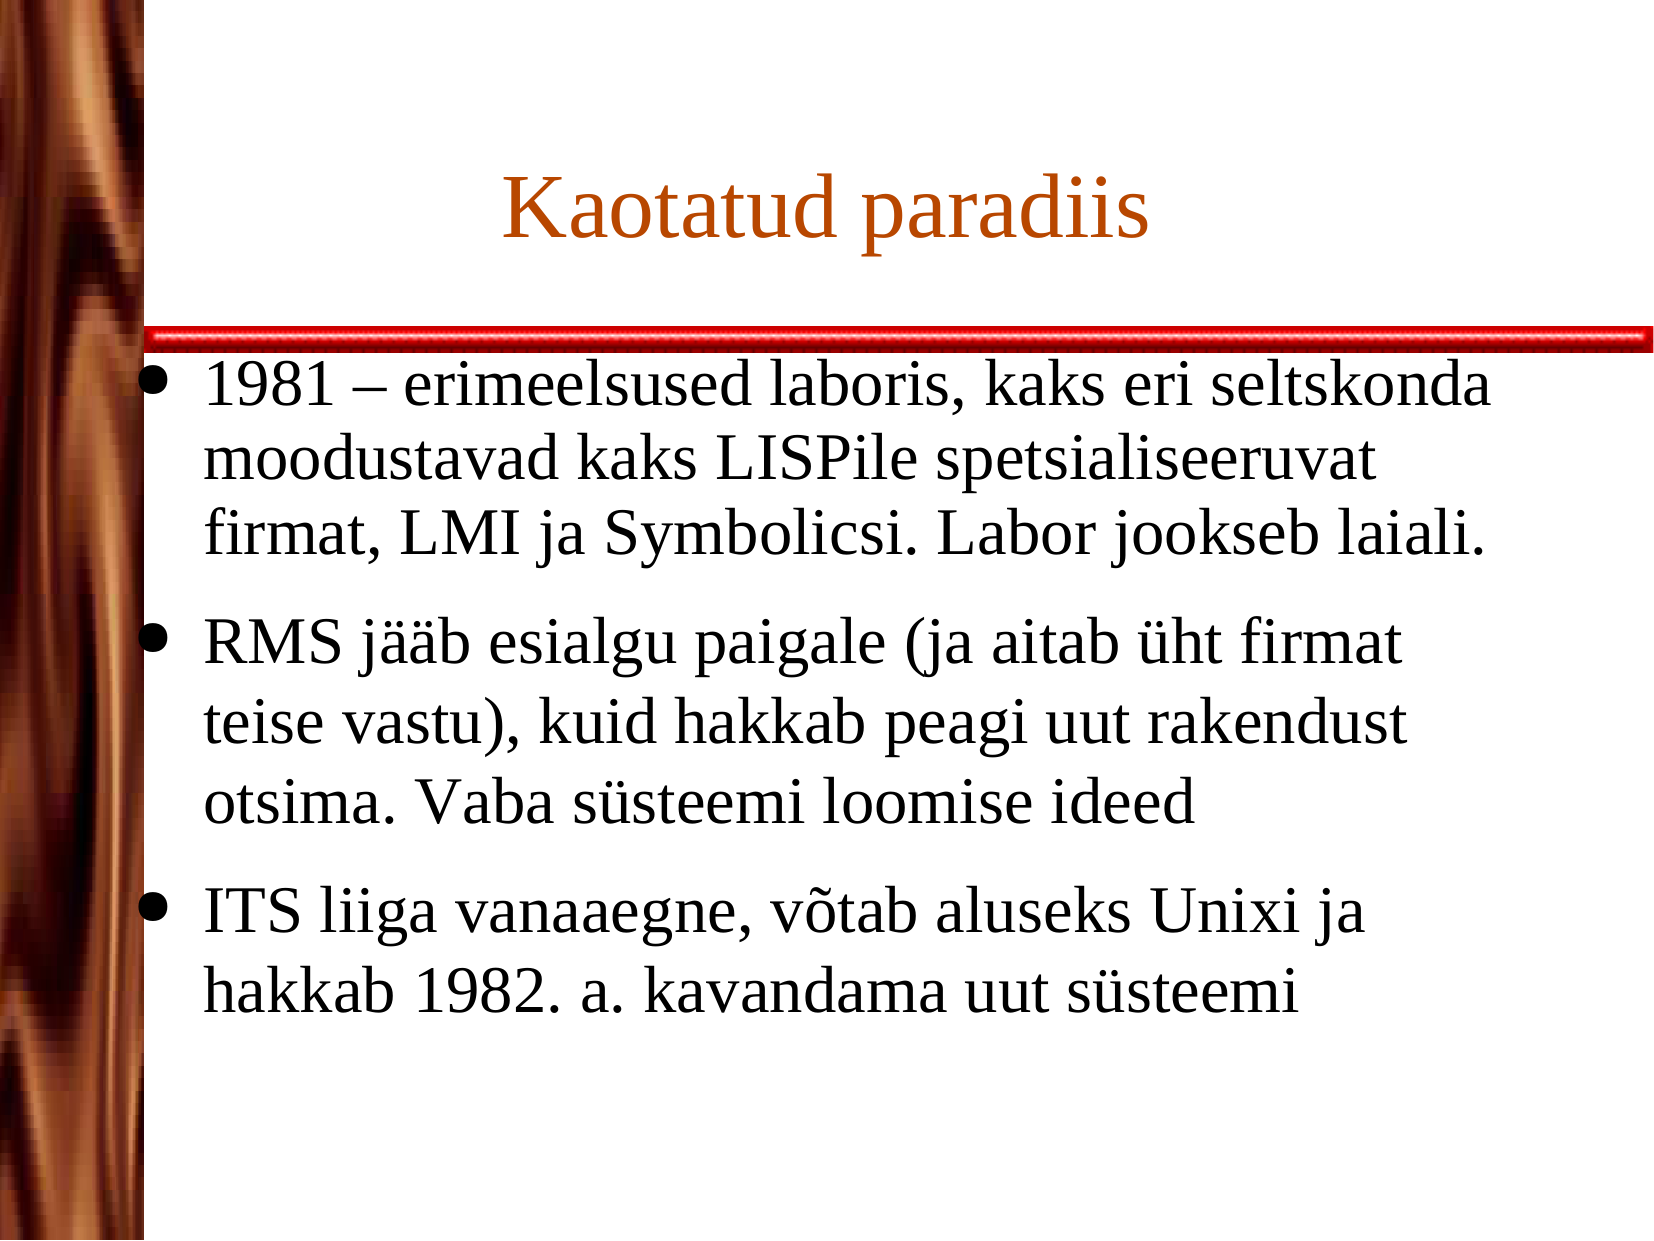

# Kaotatud paradiis
1981 – erimeelsused laboris, kaks eri seltskonda moodustavad kaks LISPile spetsialiseeruvat firmat, LMI ja Symbolicsi. Labor jookseb laiali.
RMS jääb esialgu paigale (ja aitab üht firmat teise vastu), kuid hakkab peagi uut rakendust otsima. Vaba süsteemi loomise ideed
ITS liiga vanaaegne, võtab aluseks Unixi ja hakkab 1982. a. kavandama uut süsteemi